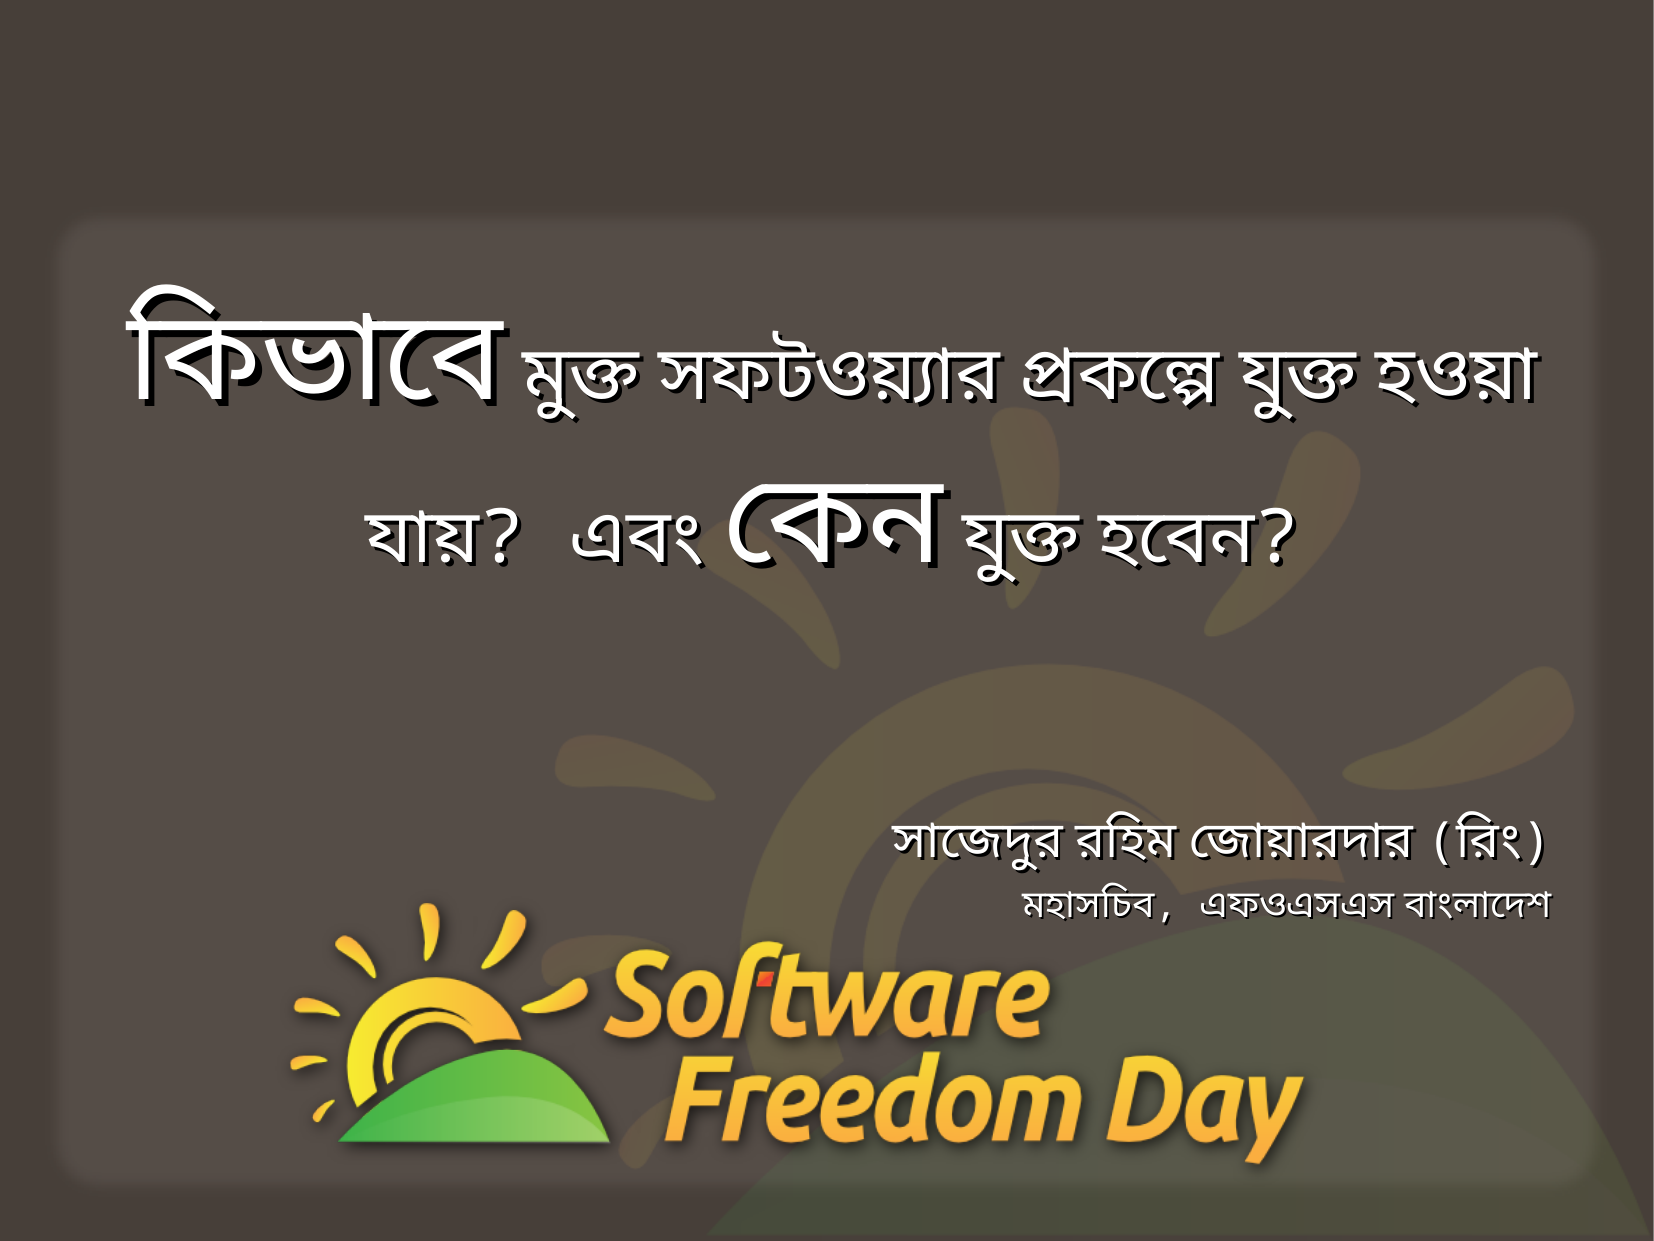

# কিভাবে মুক্ত সফটওয়্যার প্রকল্পে যুক্ত হওয়া যায়? এবং কেন যুক্ত হবেন?
সাজেদুর রহিম জোয়ারদার (রিং)
মহাসচিব, এফওএসএস বাংলাদেশ